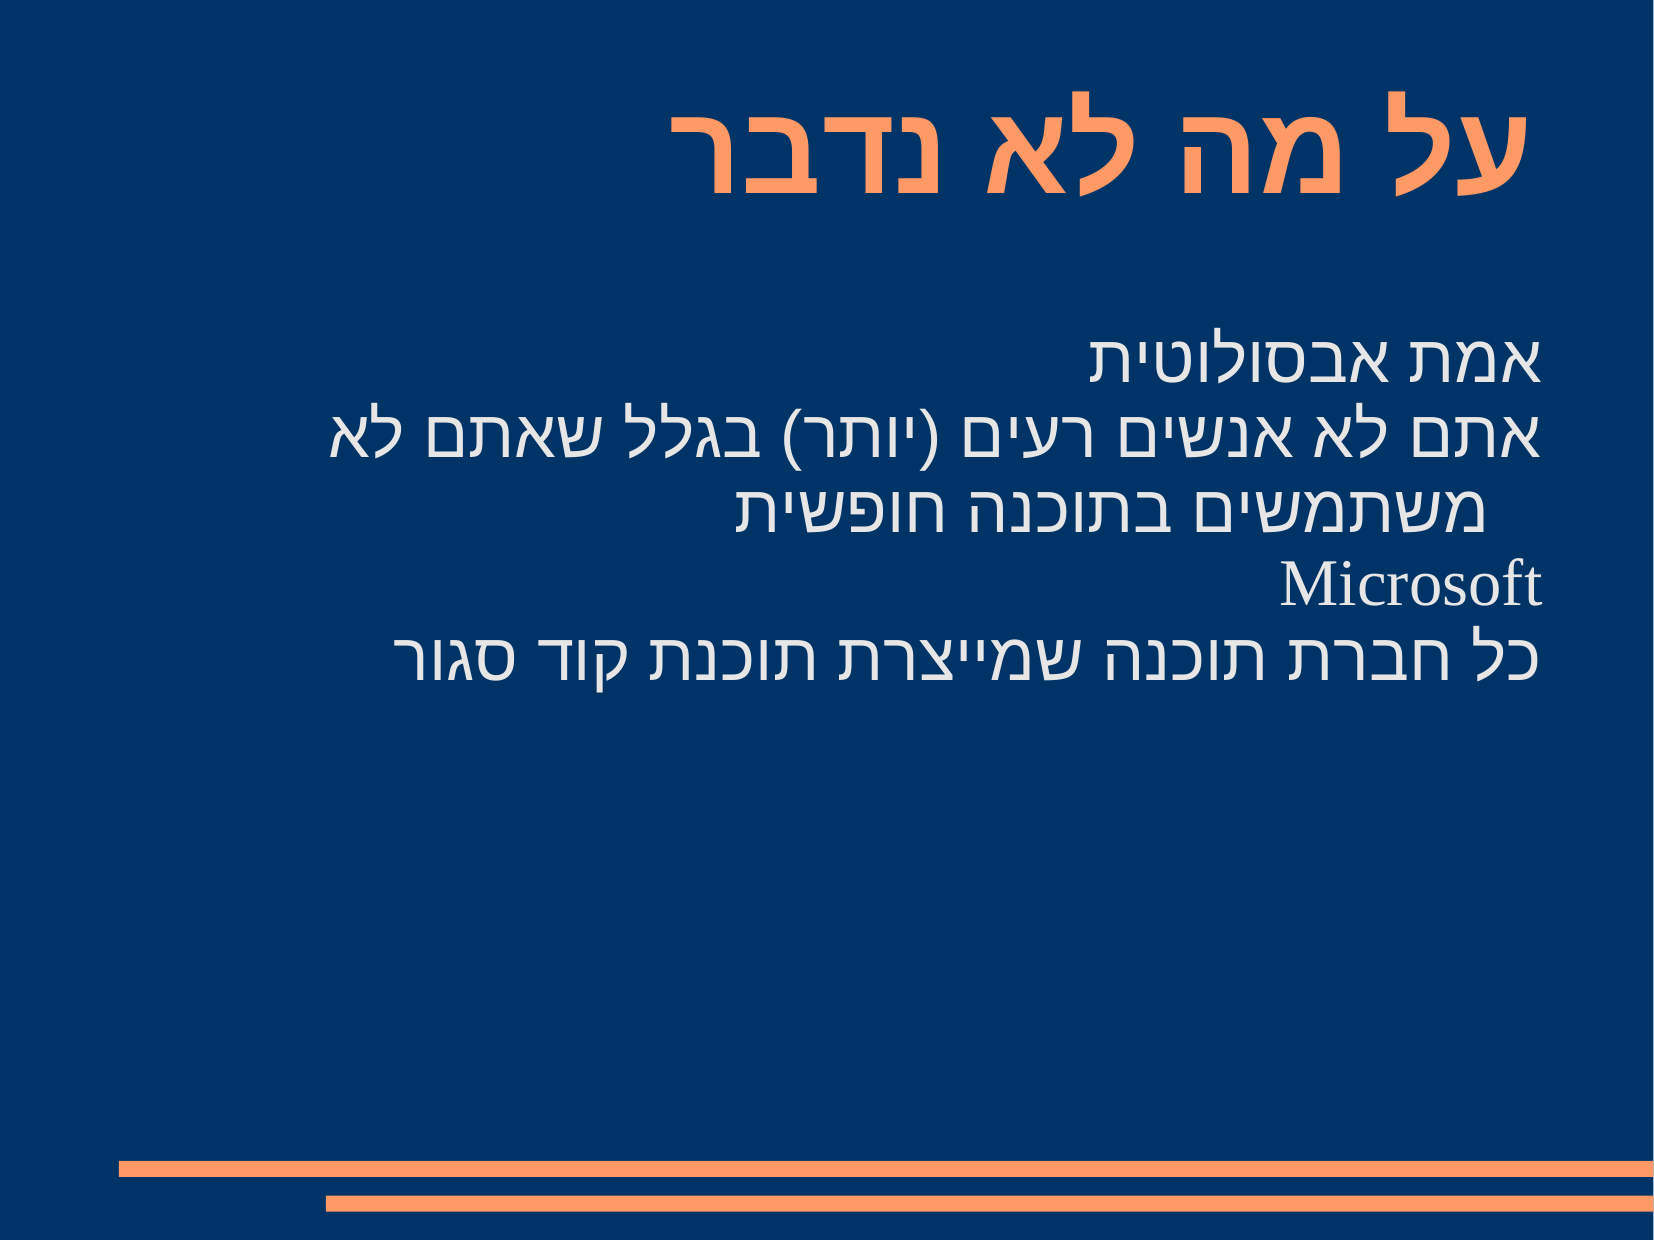

# על מה לא נדבר
אמת אבסולוטית
אתם לא אנשים רעים (יותר) בגלל שאתם לא משתמשים בתוכנה חופשית
Microsoft
כל חברת תוכנה שמייצרת תוכנת קוד סגור